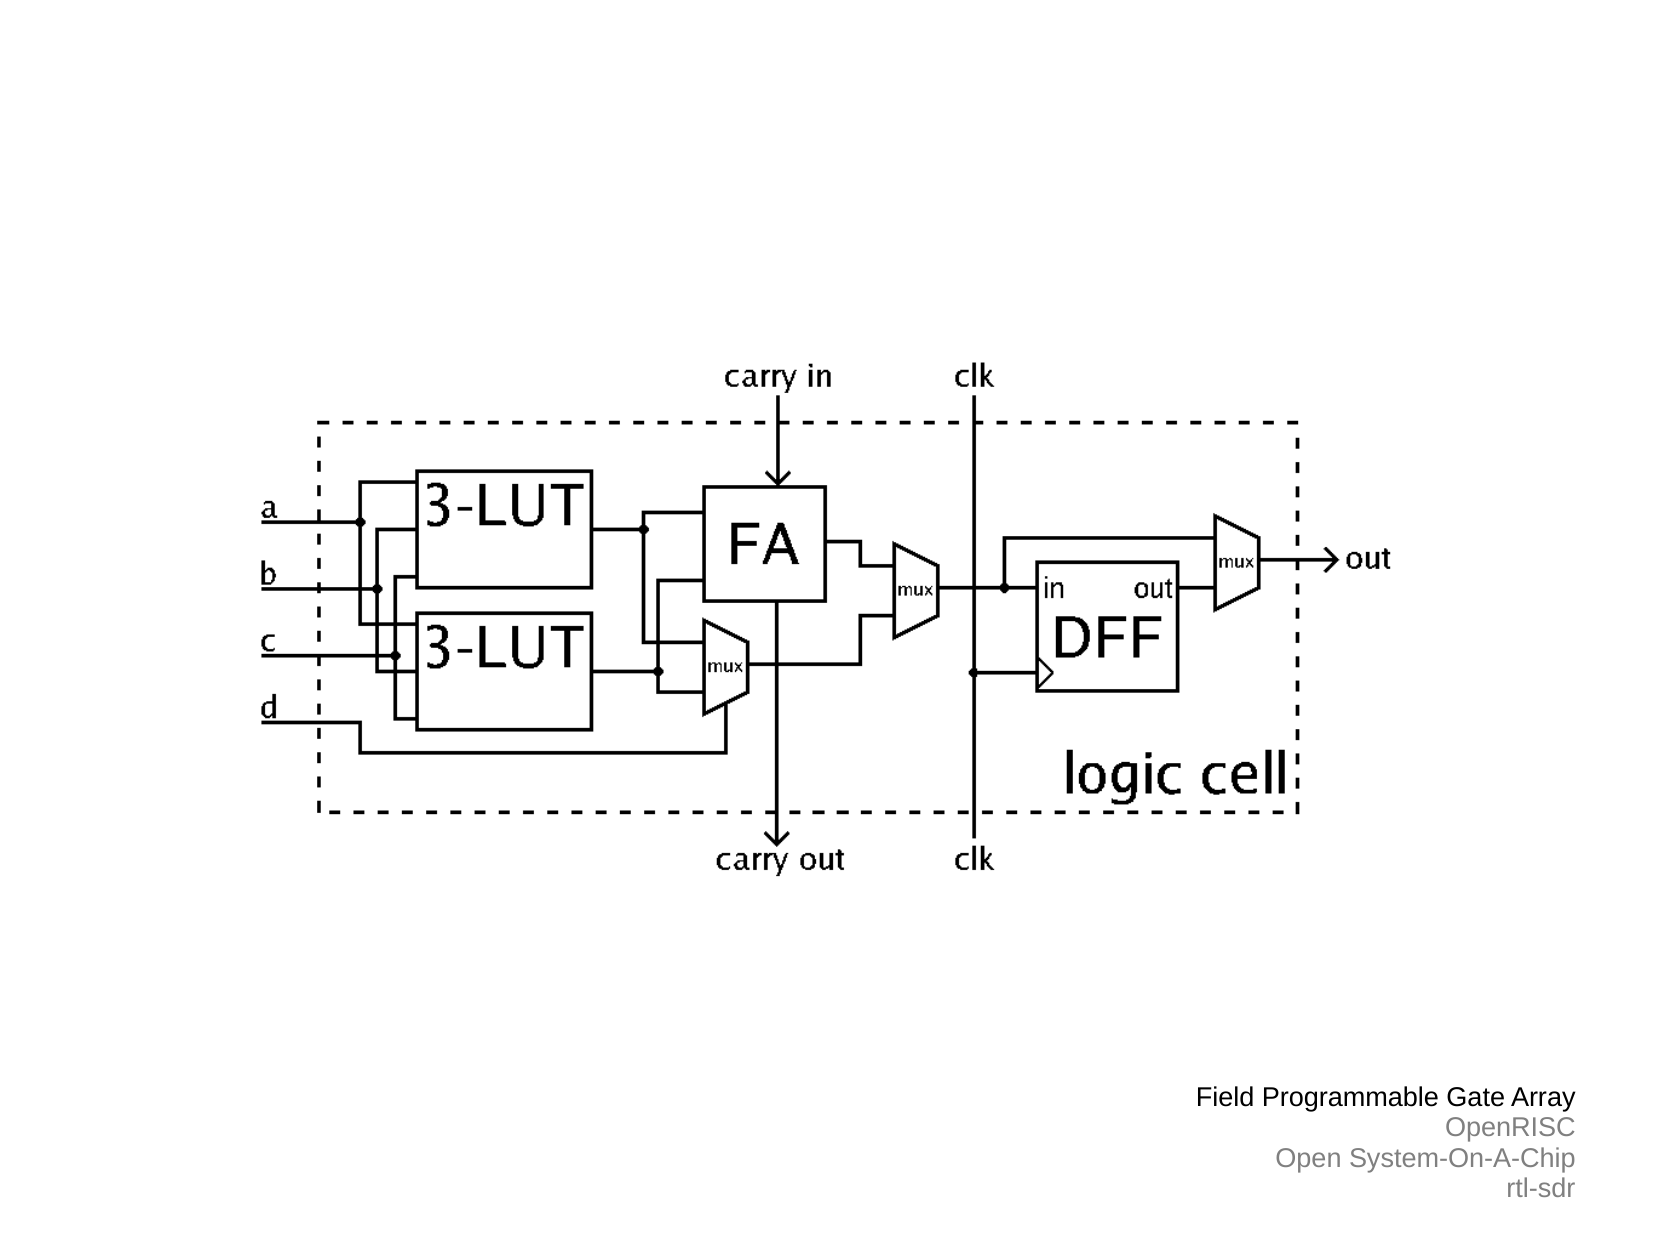

Field Programmable Gate Array
OpenRISC
Open System-On-A-Chip
rtl-sdr